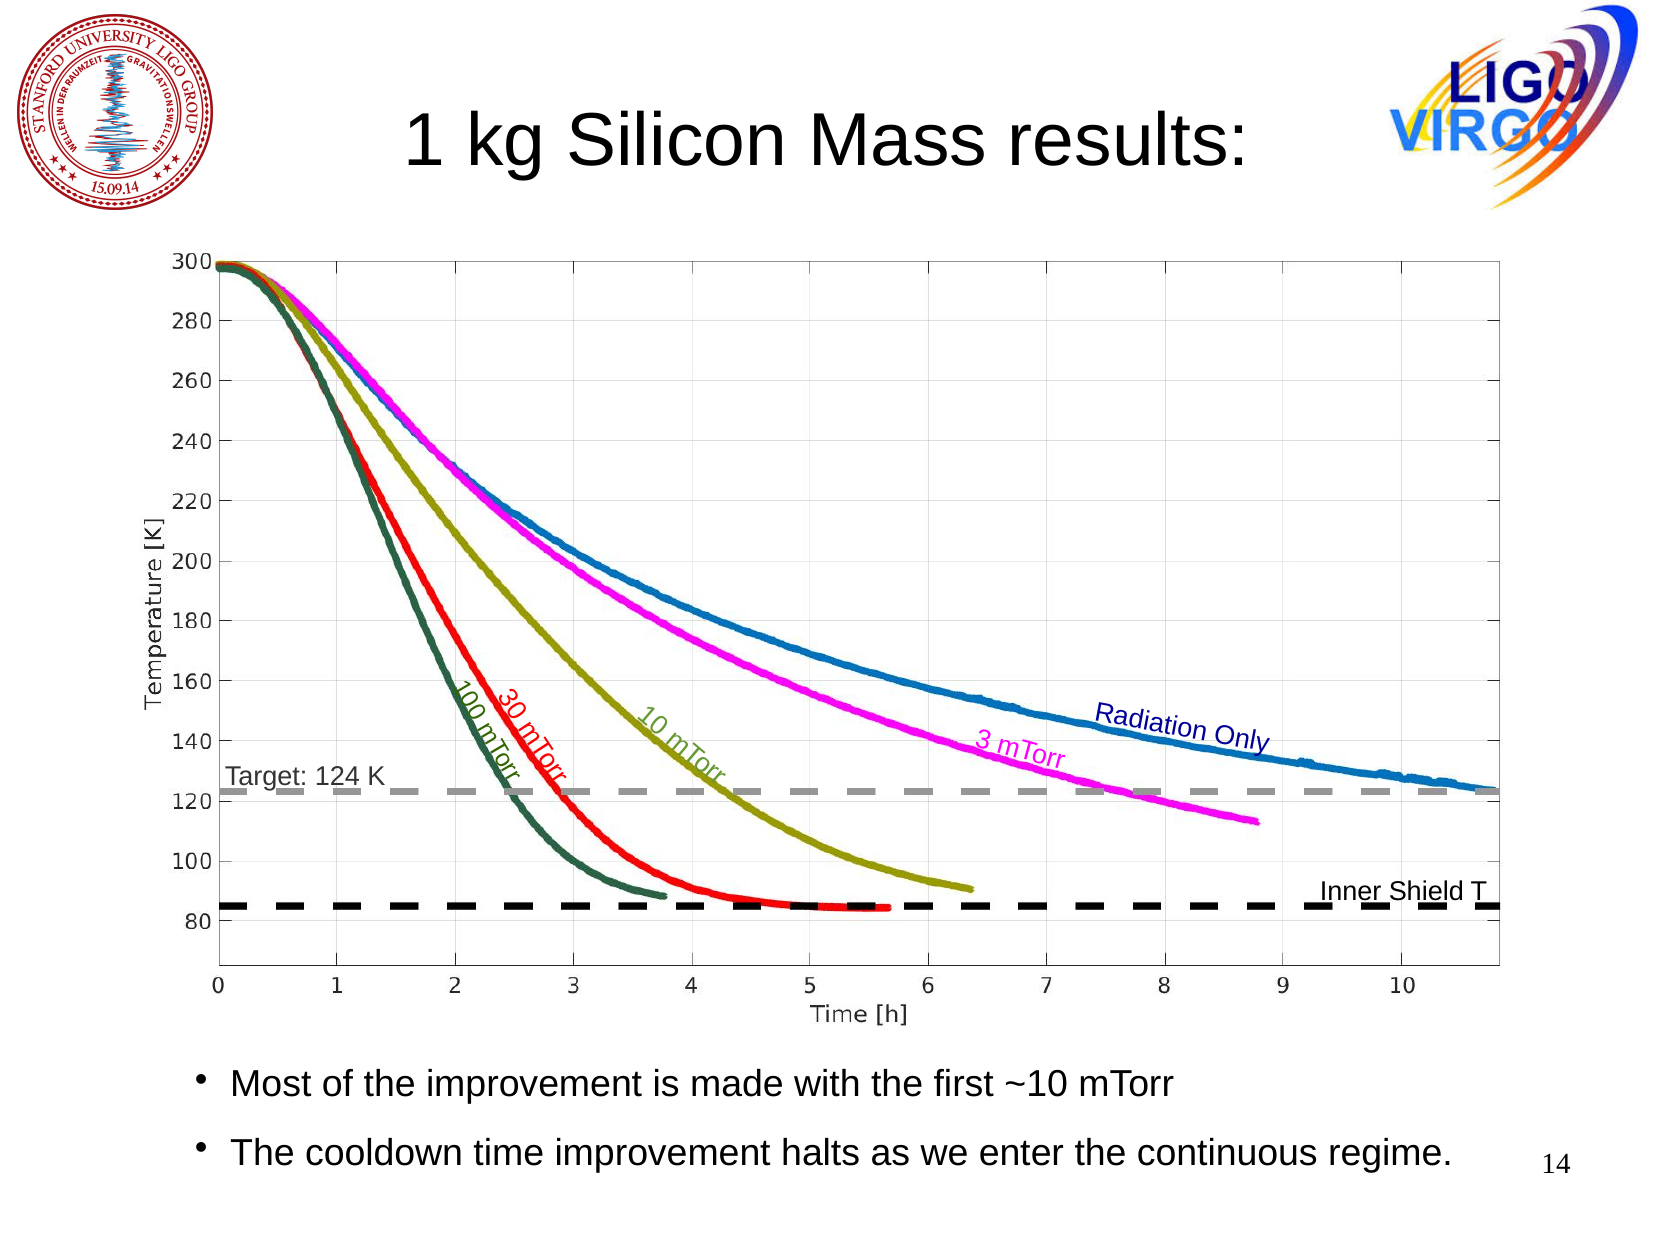

# 1 kg Silicon Mass results:
Radiation Only
Target: 124 K
3 mTorr
10 mTorr
100 mTorr
30 mTorr
Inner Shield T
Most of the improvement is made with the first ~10 mTorr
The cooldown time improvement halts as we enter the continuous regime.
14